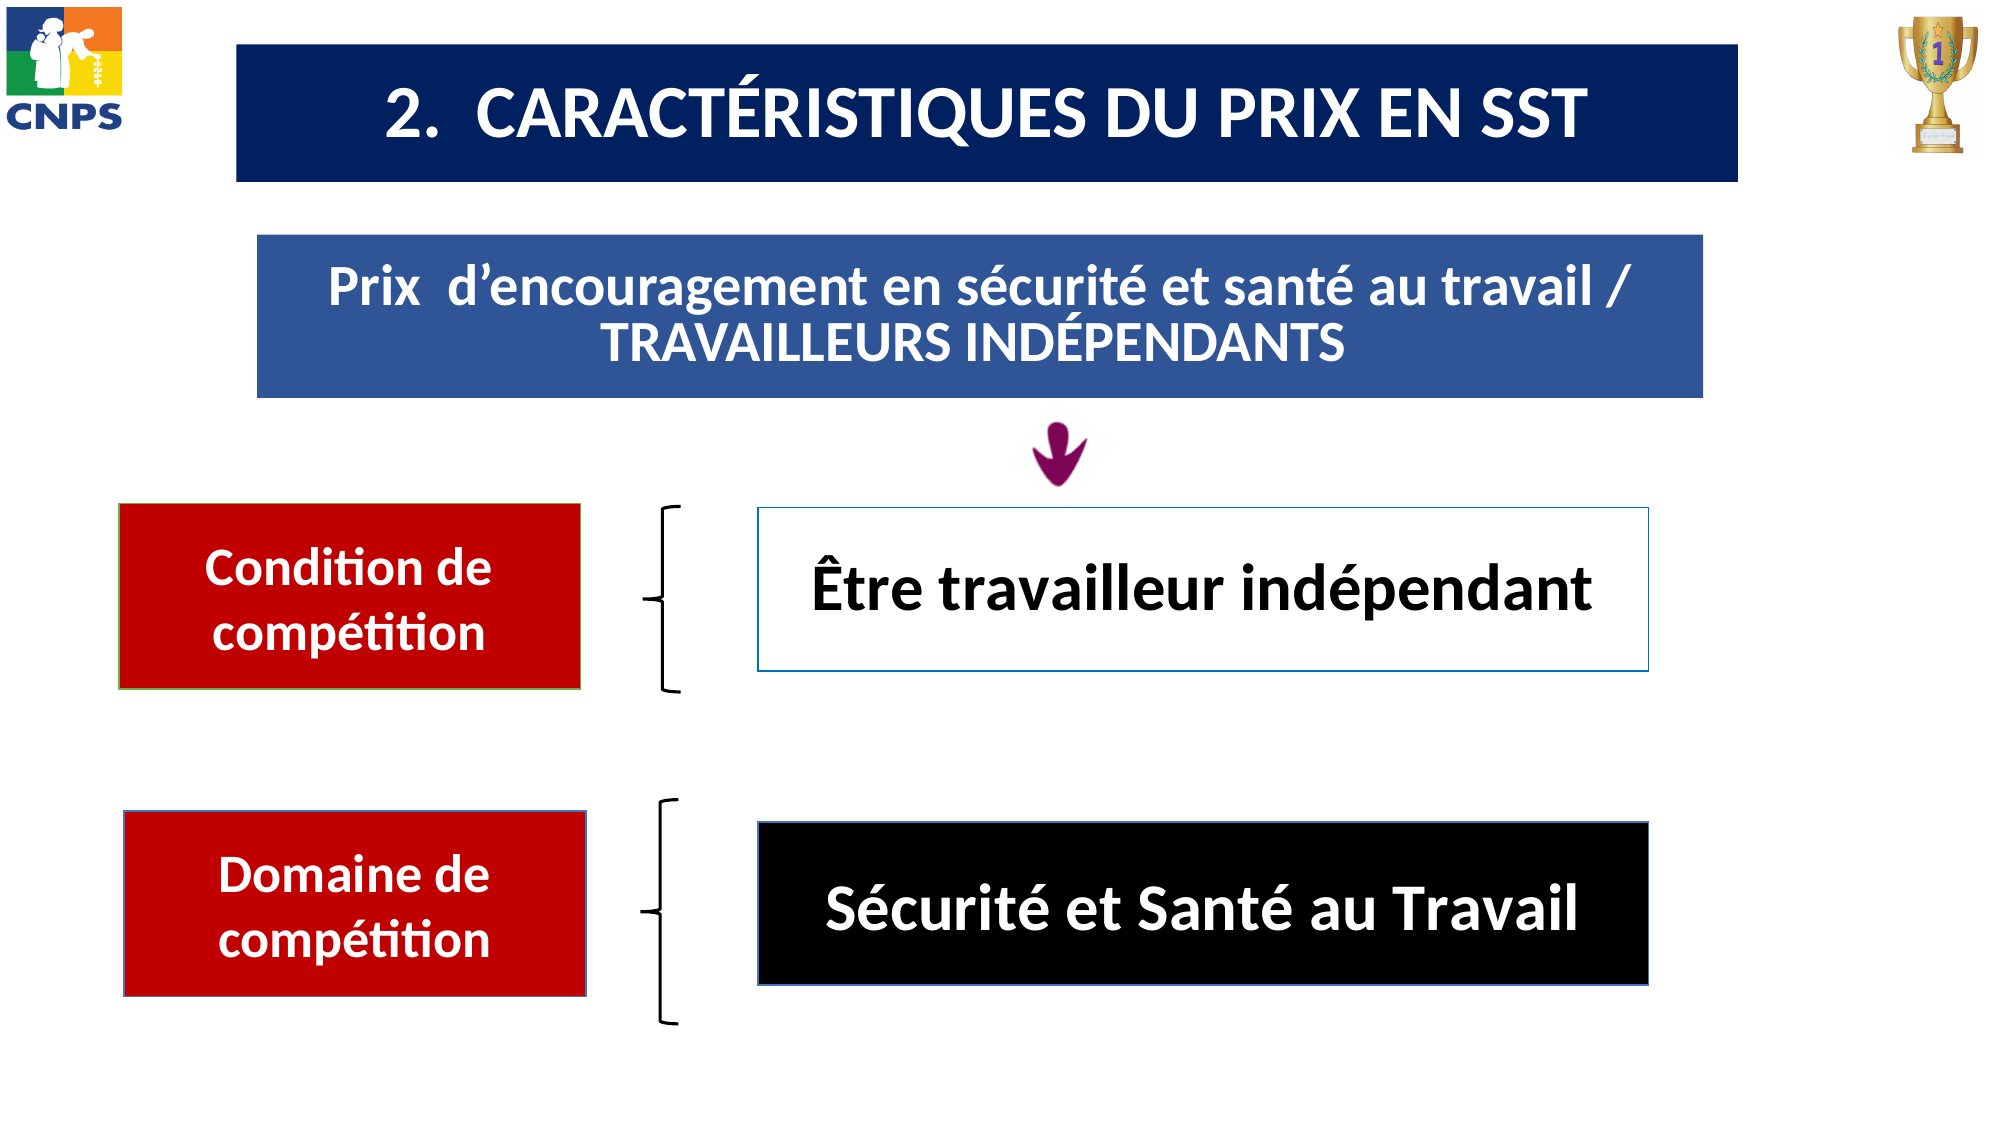

# 2. CARACTÉRISTIQUES DU PRIX EN SST
Prix d’encouragement en sécurité et santé au travail / TRAVAILLEURS INDÉPENDANTS
Condition de compétition
Être travailleur indépendant
Domaine de compétition
Sécurité et Santé au Travail